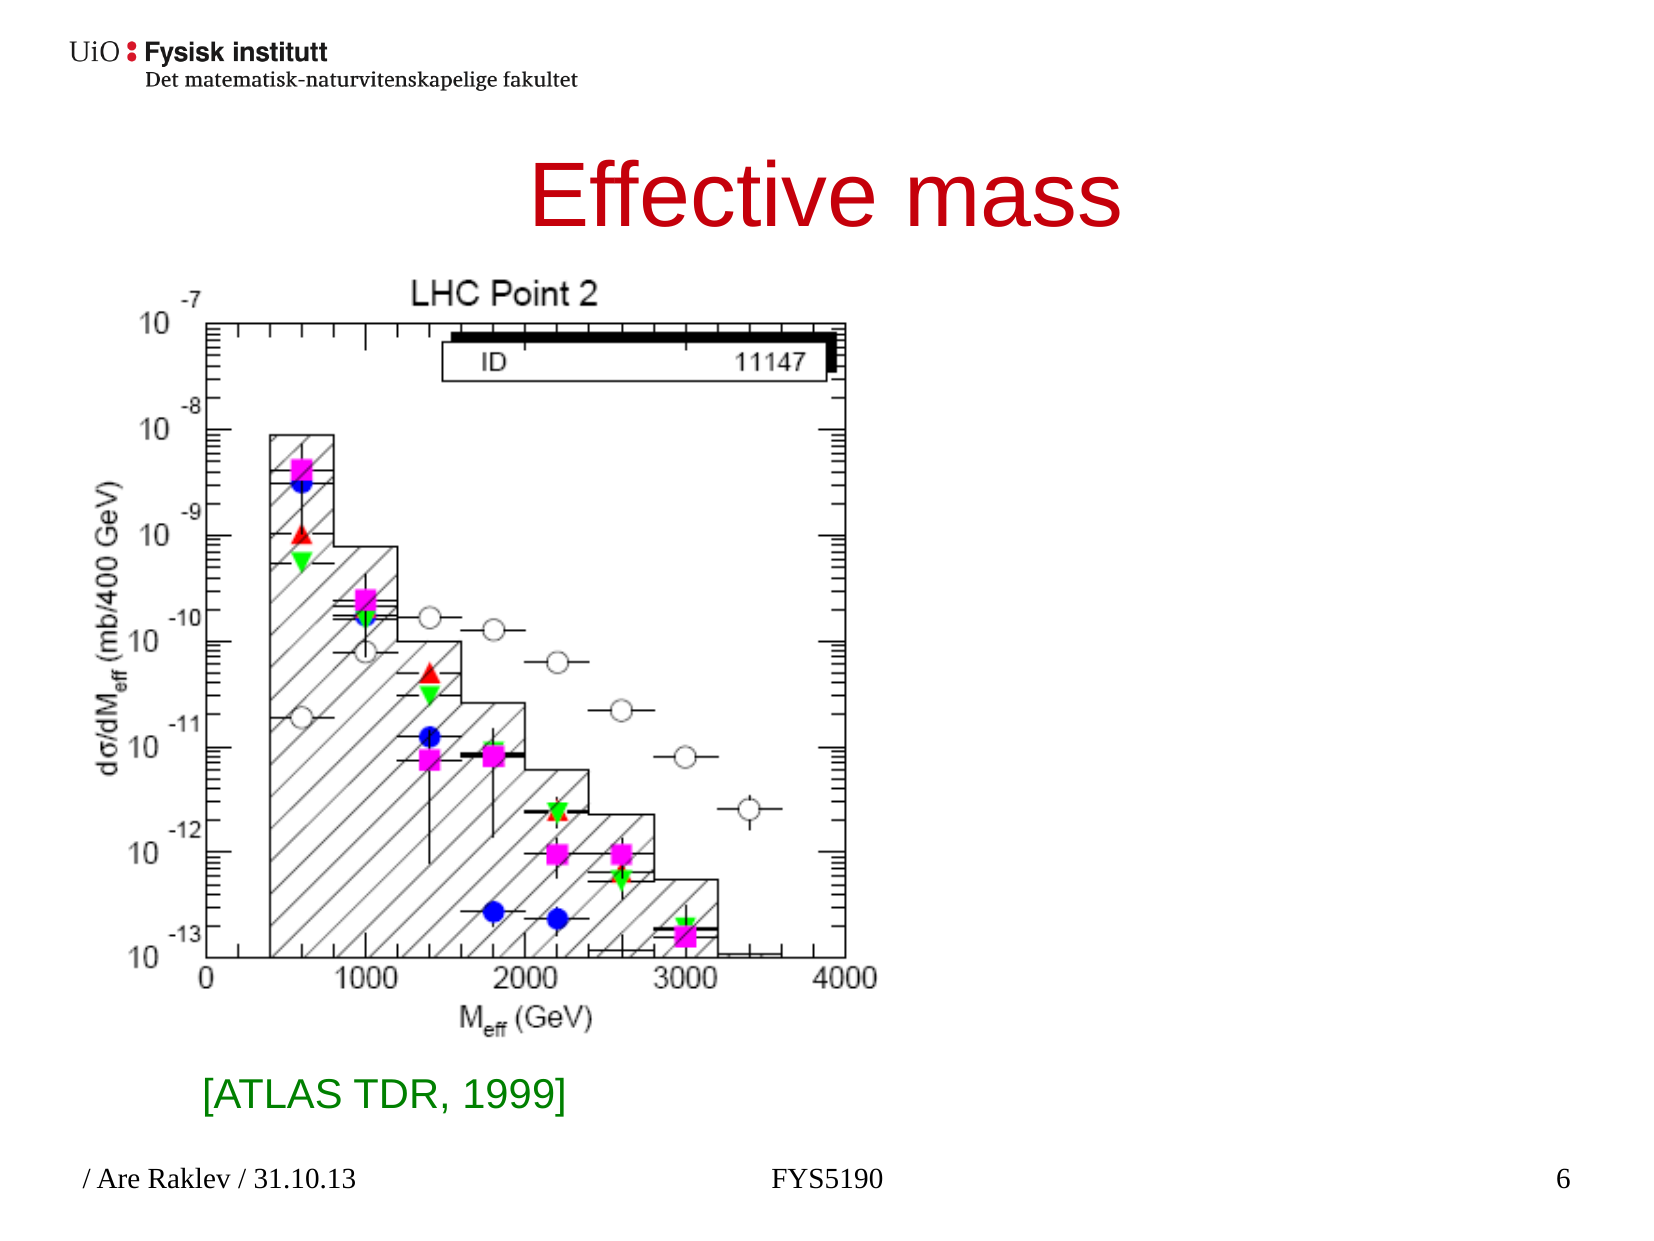

# Effective mass
[ATLAS TDR, 1999]
/ Are Raklev / 31.10.13
FYS5190
6